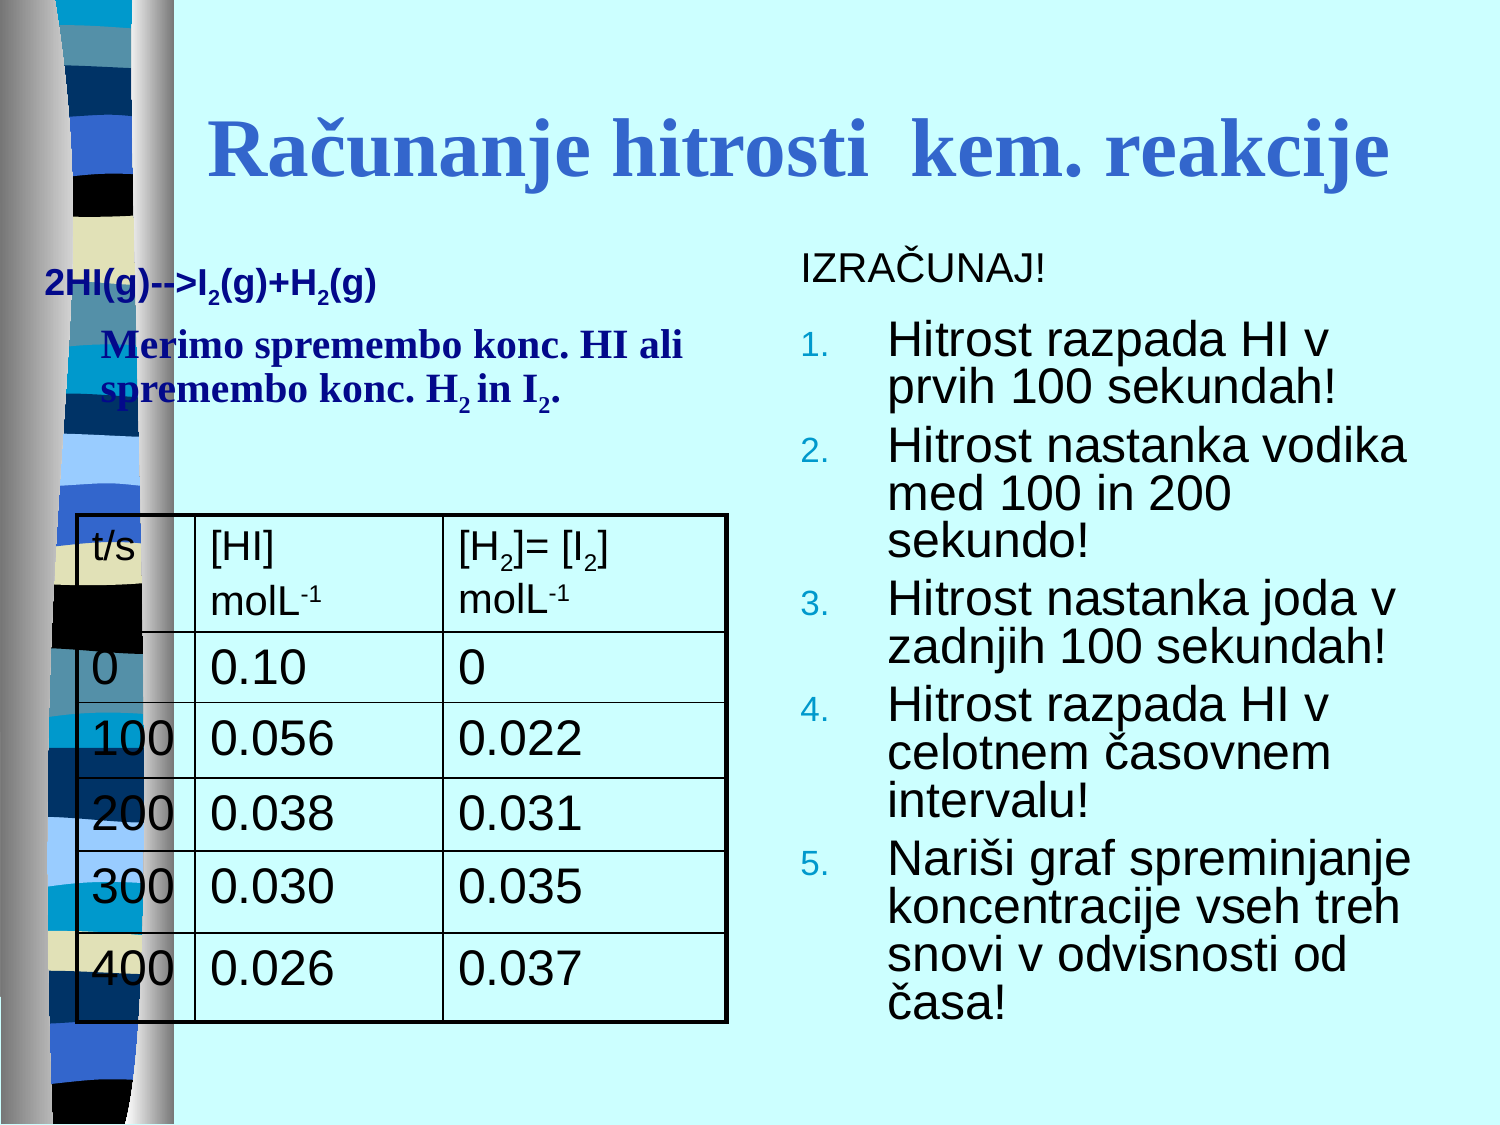

# Računanje hitrosti kem. reakcije
IZRAČUNAJ!
Hitrost razpada HI v prvih 100 sekundah!
Hitrost nastanka vodika med 100 in 200 sekundo!
Hitrost nastanka joda v zadnjih 100 sekundah!
Hitrost razpada HI v celotnem časovnem intervalu!
Nariši graf spreminjanje koncentracije vseh treh snovi v odvisnosti od časa!
2HI(g)-->I2(g)+H2(g)
	Merimo spremembo konc. HI ali spremembo konc. H2 in I2.
| t/s | [HI] molL-1 | [H2]= [I2] molL-1 |
| --- | --- | --- |
| 0 | 0.10 | 0 |
| 100 | 0.056 | 0.022 |
| 200 | 0.038 | 0.031 |
| 300 | 0.030 | 0.035 |
| 400 | 0.026 | 0.037 |